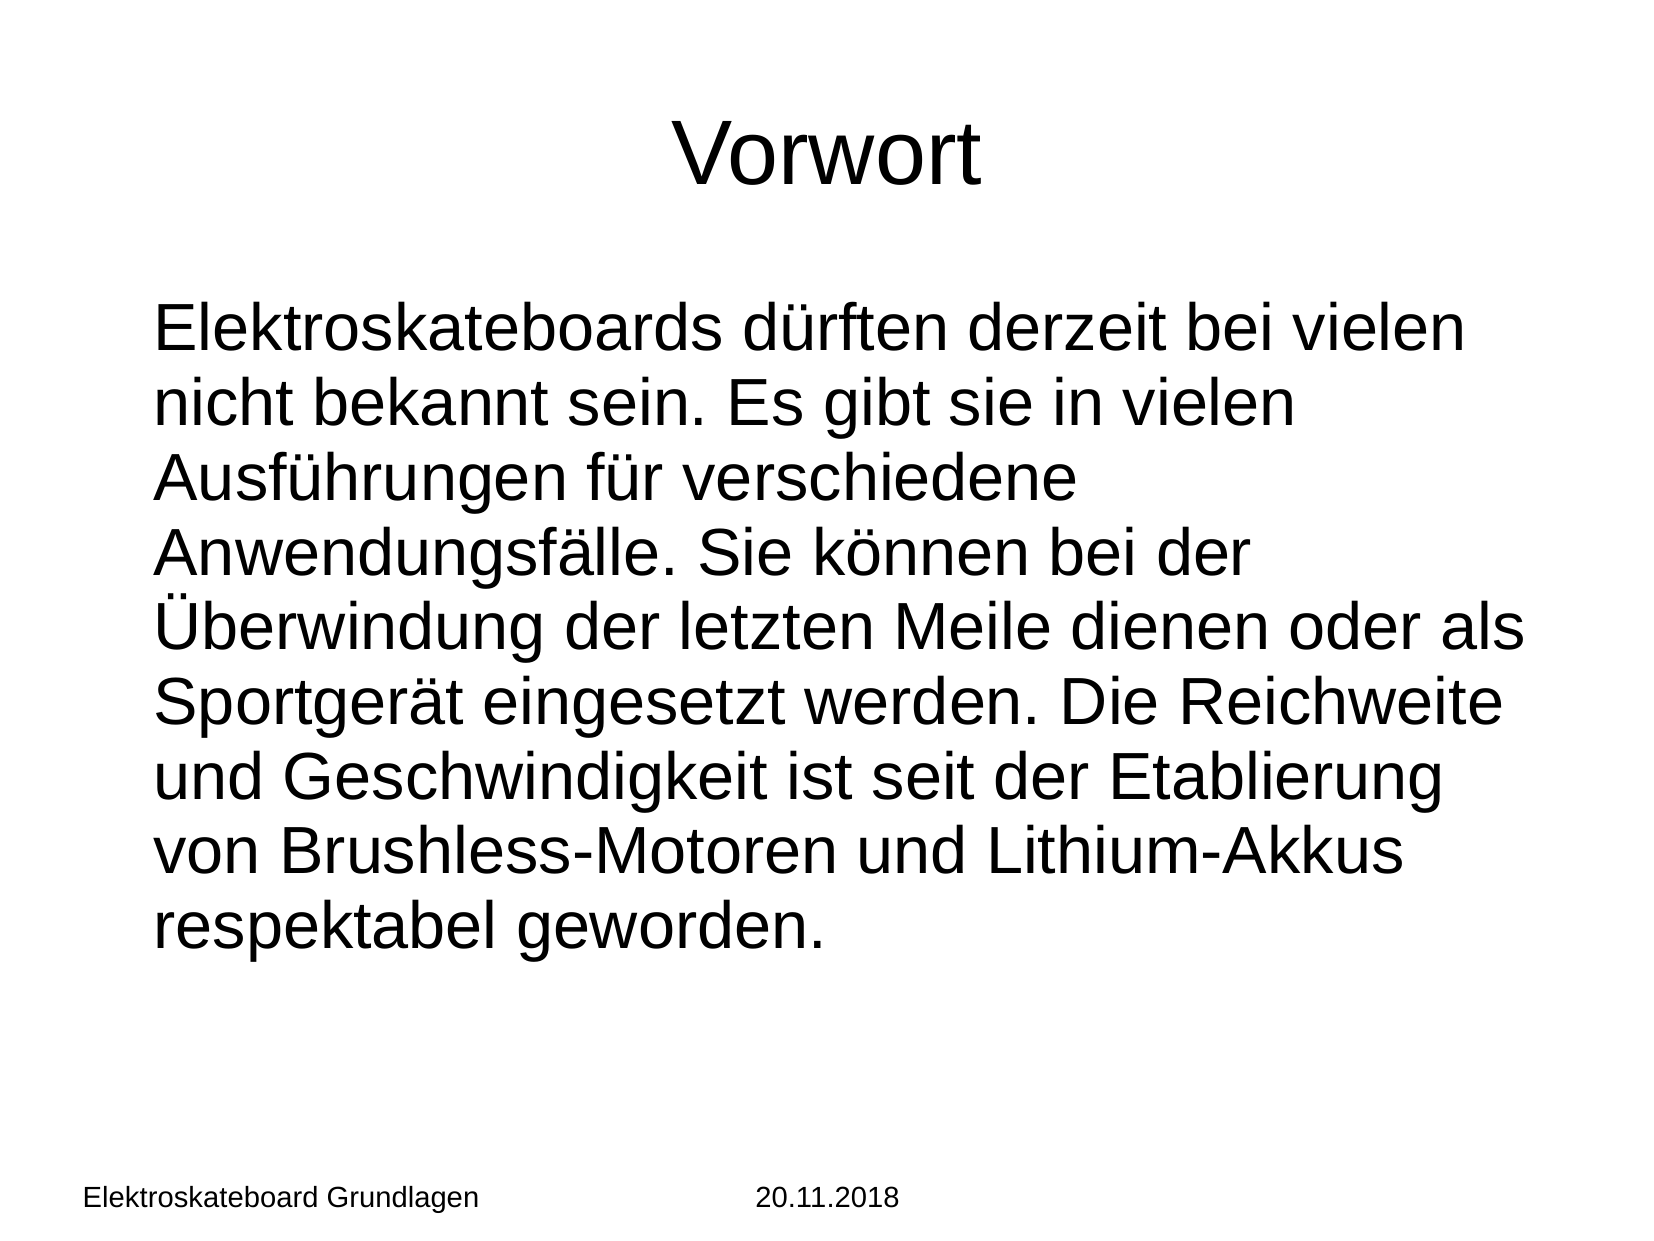

# Vorwort
Elektroskateboards dürften derzeit bei vielen nicht bekannt sein. Es gibt sie in vielen Ausführungen für verschiedene Anwendungsfälle. Sie können bei der Überwindung der letzten Meile dienen oder als Sportgerät eingesetzt werden. Die Reichweite und Geschwindigkeit ist seit der Etablierung von Brushless-Motoren und Lithium-Akkus respektabel geworden.